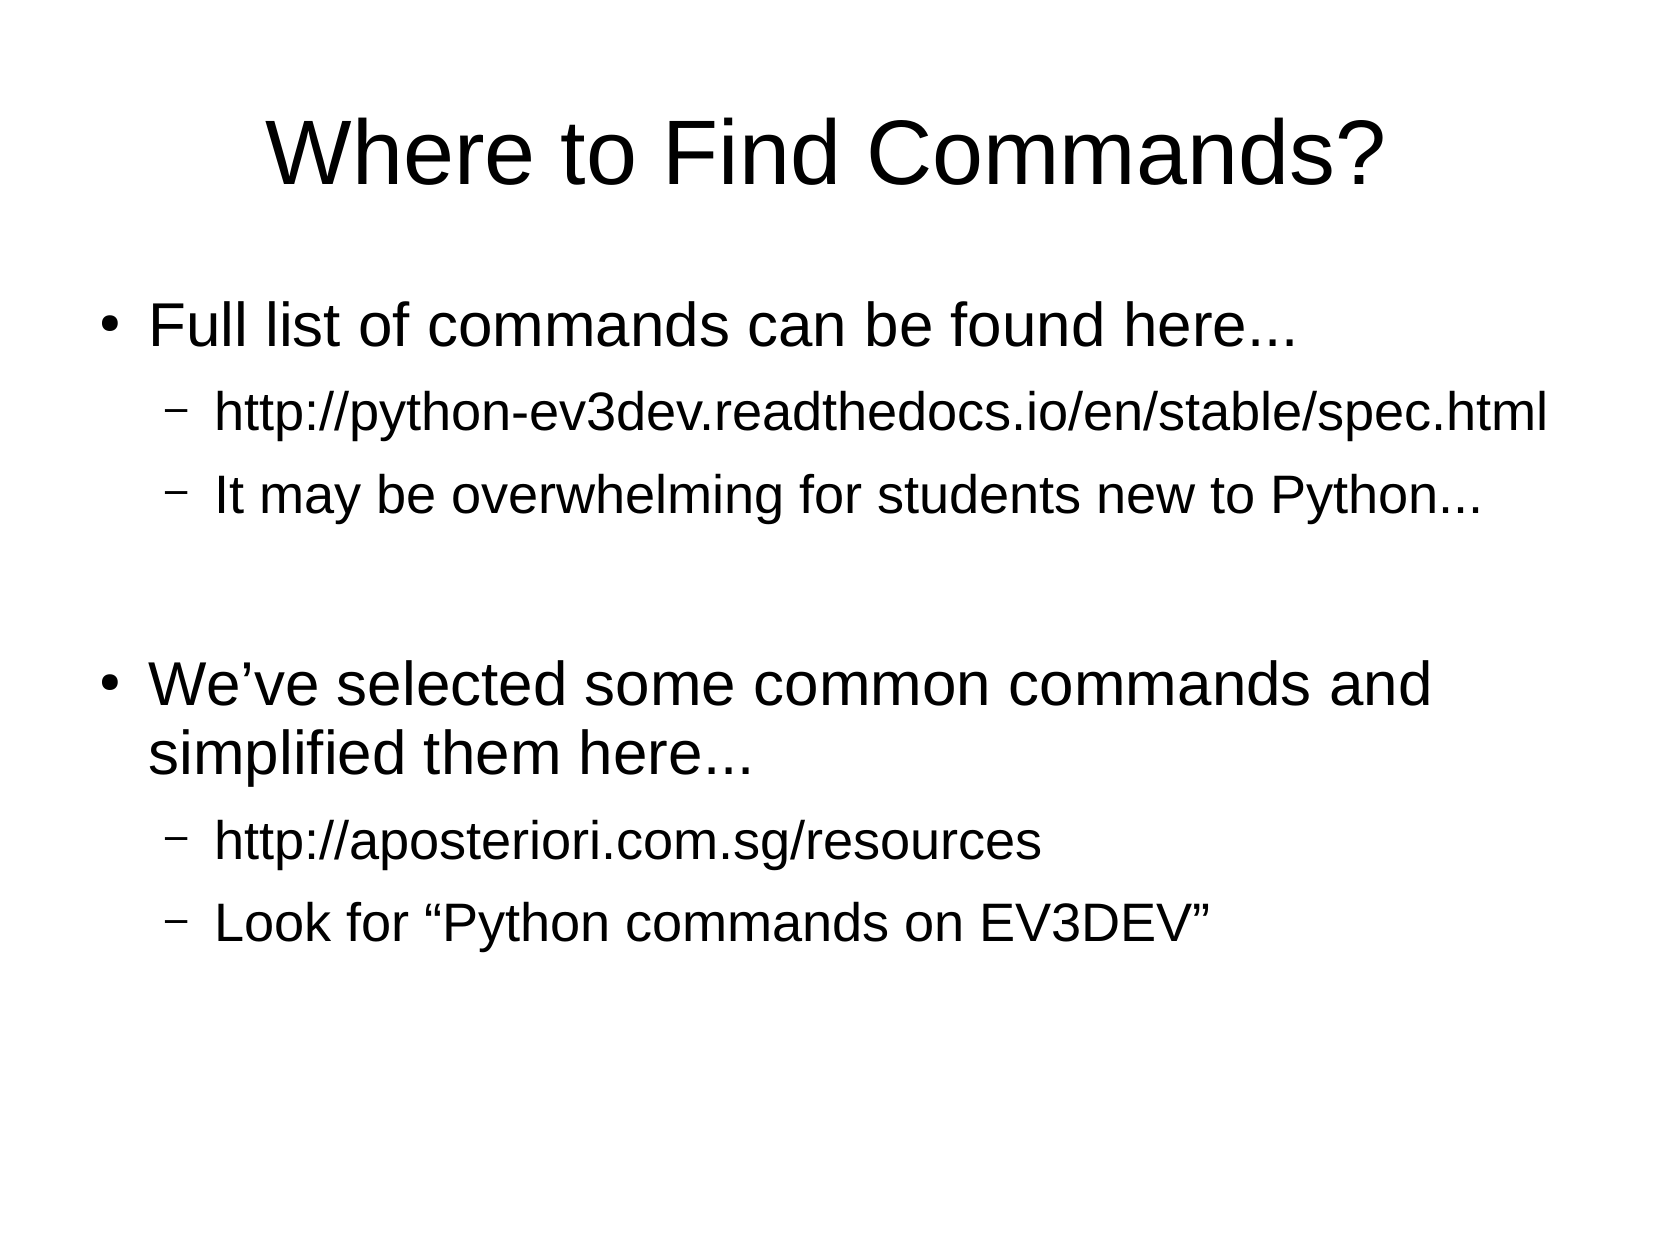

# Where to Find Commands?
Full list of commands can be found here...
http://python-ev3dev.readthedocs.io/en/stable/spec.html
It may be overwhelming for students new to Python...
We’ve selected some common commands and simplified them here...
http://aposteriori.com.sg/resources
Look for “Python commands on EV3DEV”